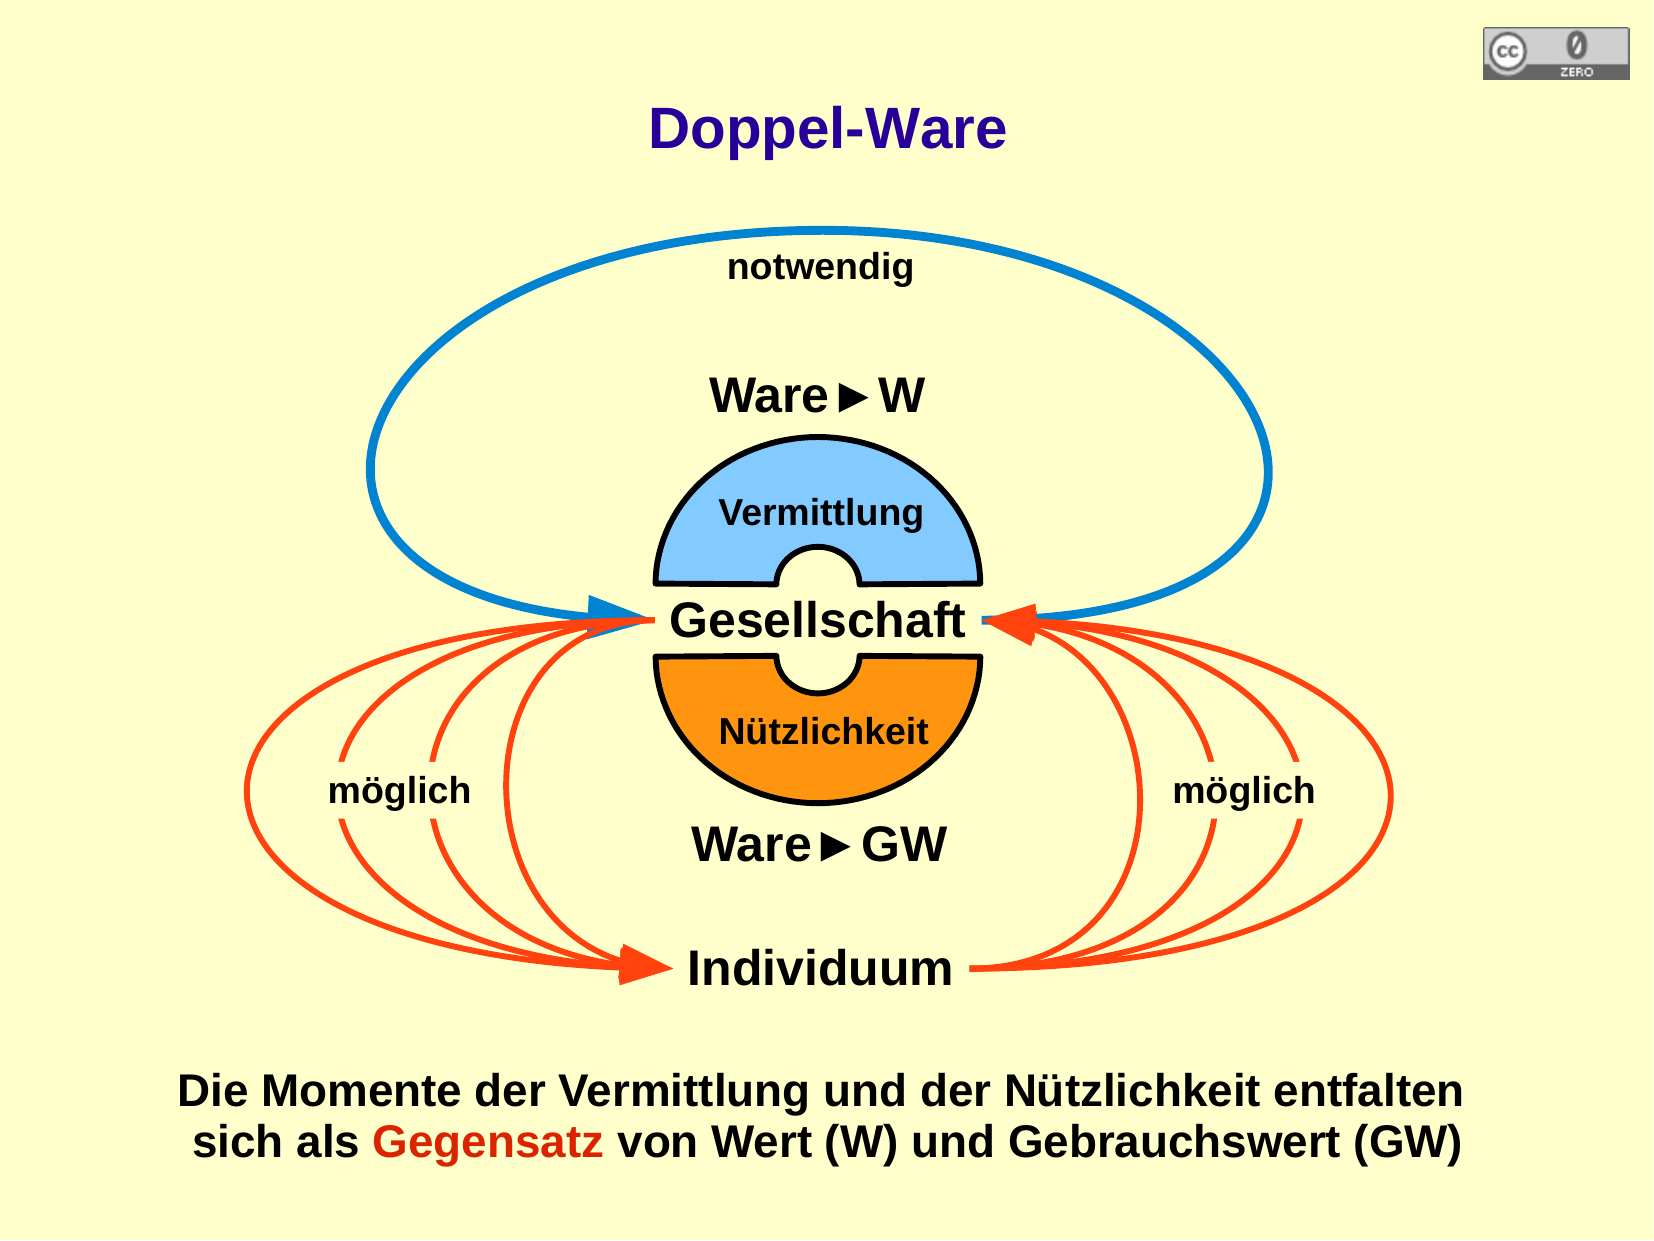

# Doppel-Ware
notwendig
Ware►W
Vermittlung
Gesellschaft
Nützlichkeit
möglich
möglich
Ware►GW
Individuum
Die Momente der Vermittlung und der Nützlichkeit entfalten
sich als Gegensatz von Wert (W) und Gebrauchswert (GW)